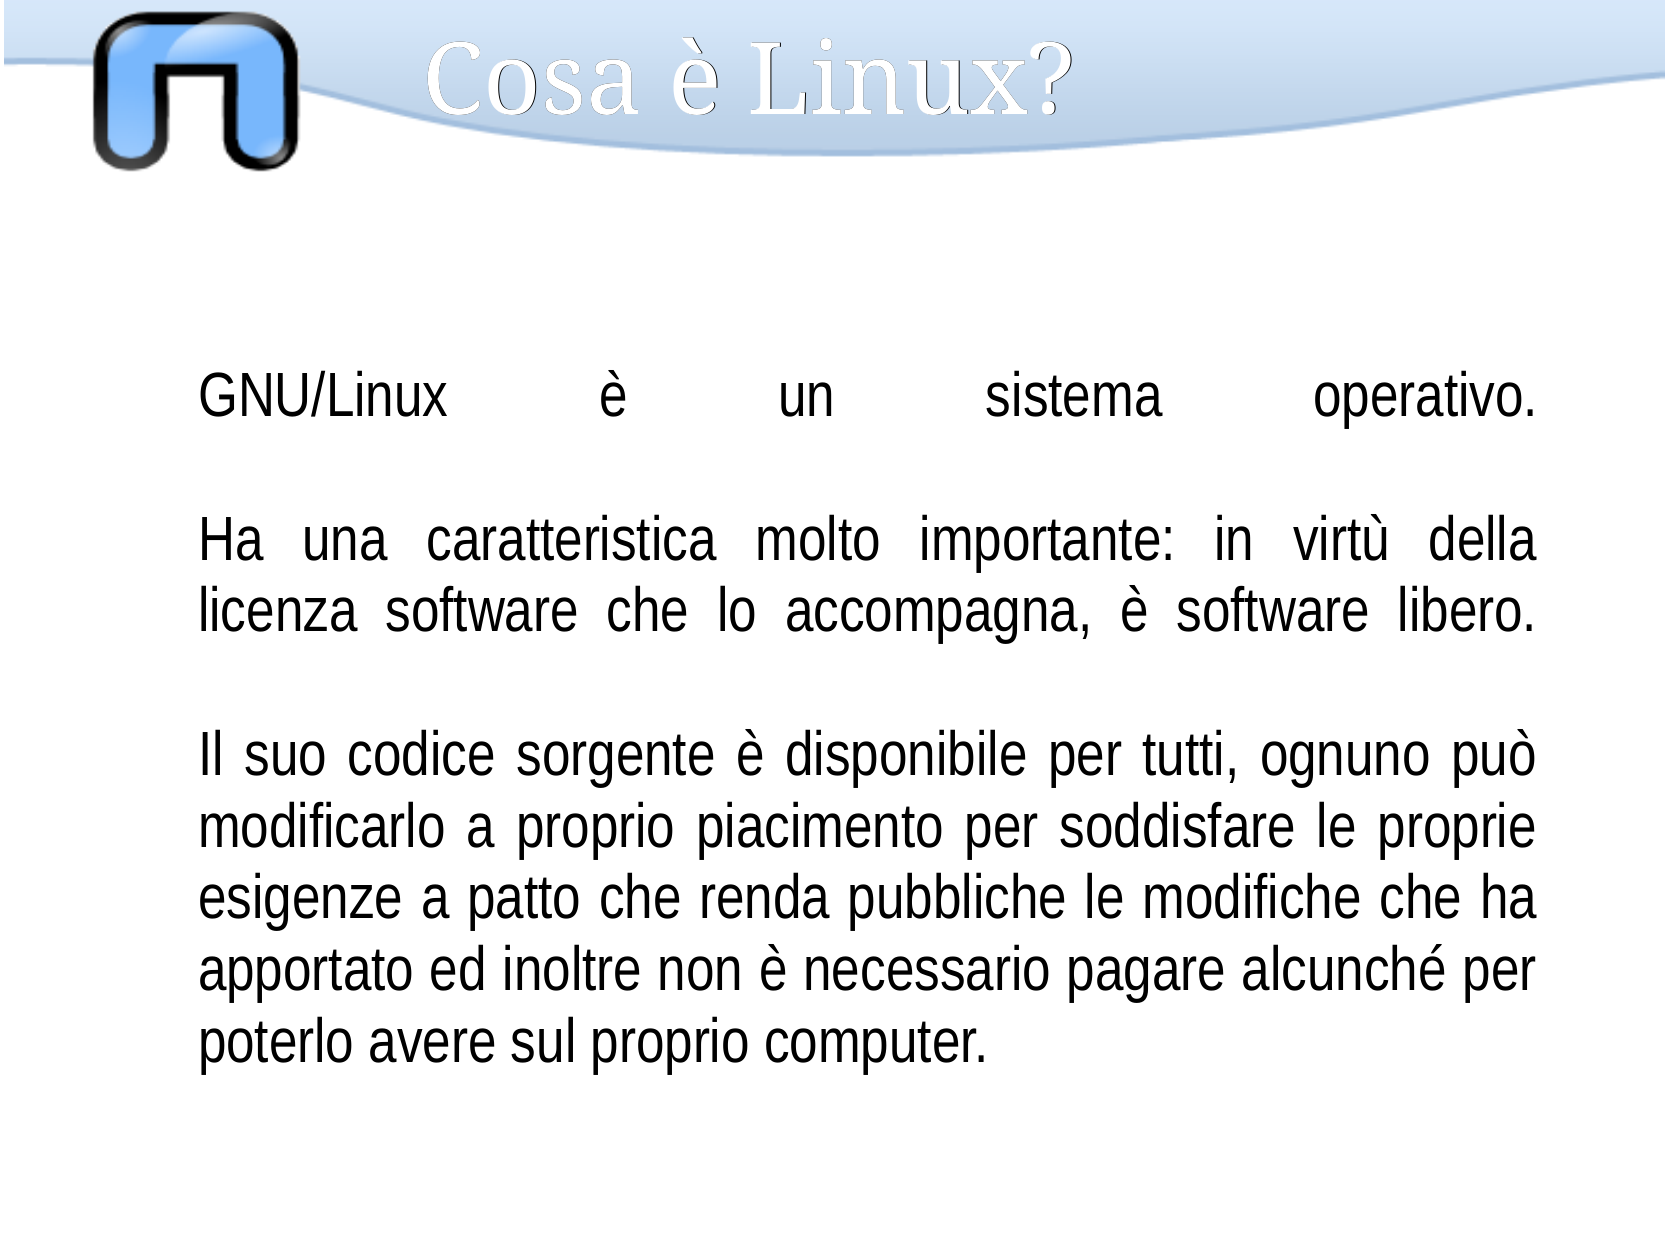

Cosa è Linux?
# GNU/Linux è un sistema operativo. Ha una caratteristica molto importante: in virtù della licenza software che lo accompagna, è software libero. Il suo codice sorgente è disponibile per tutti, ognuno può modificarlo a proprio piacimento per soddisfare le proprie esigenze a patto che renda pubbliche le modifiche che ha apportato ed inoltre non è necessario pagare alcunché per poterlo avere sul proprio computer.